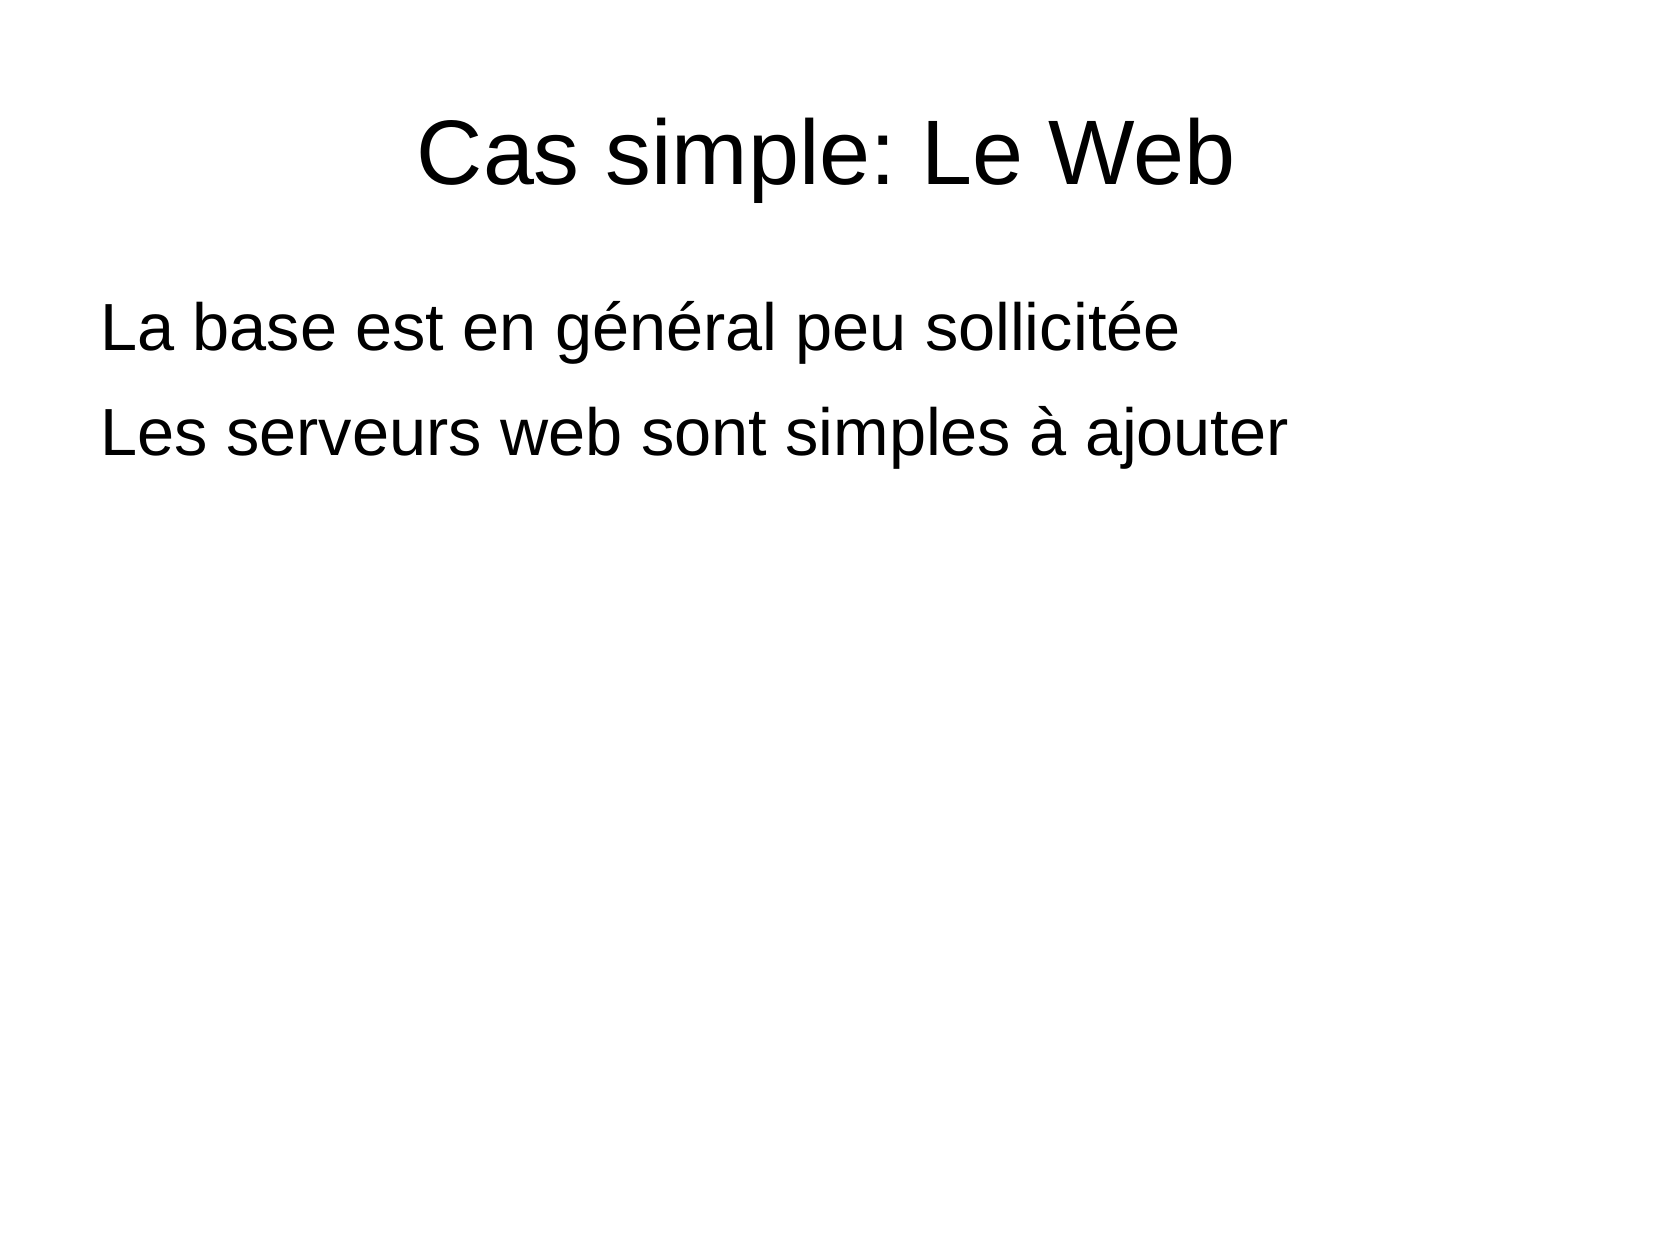

# Cas simple: Le Web
La base est en général peu sollicitée
Les serveurs web sont simples à ajouter